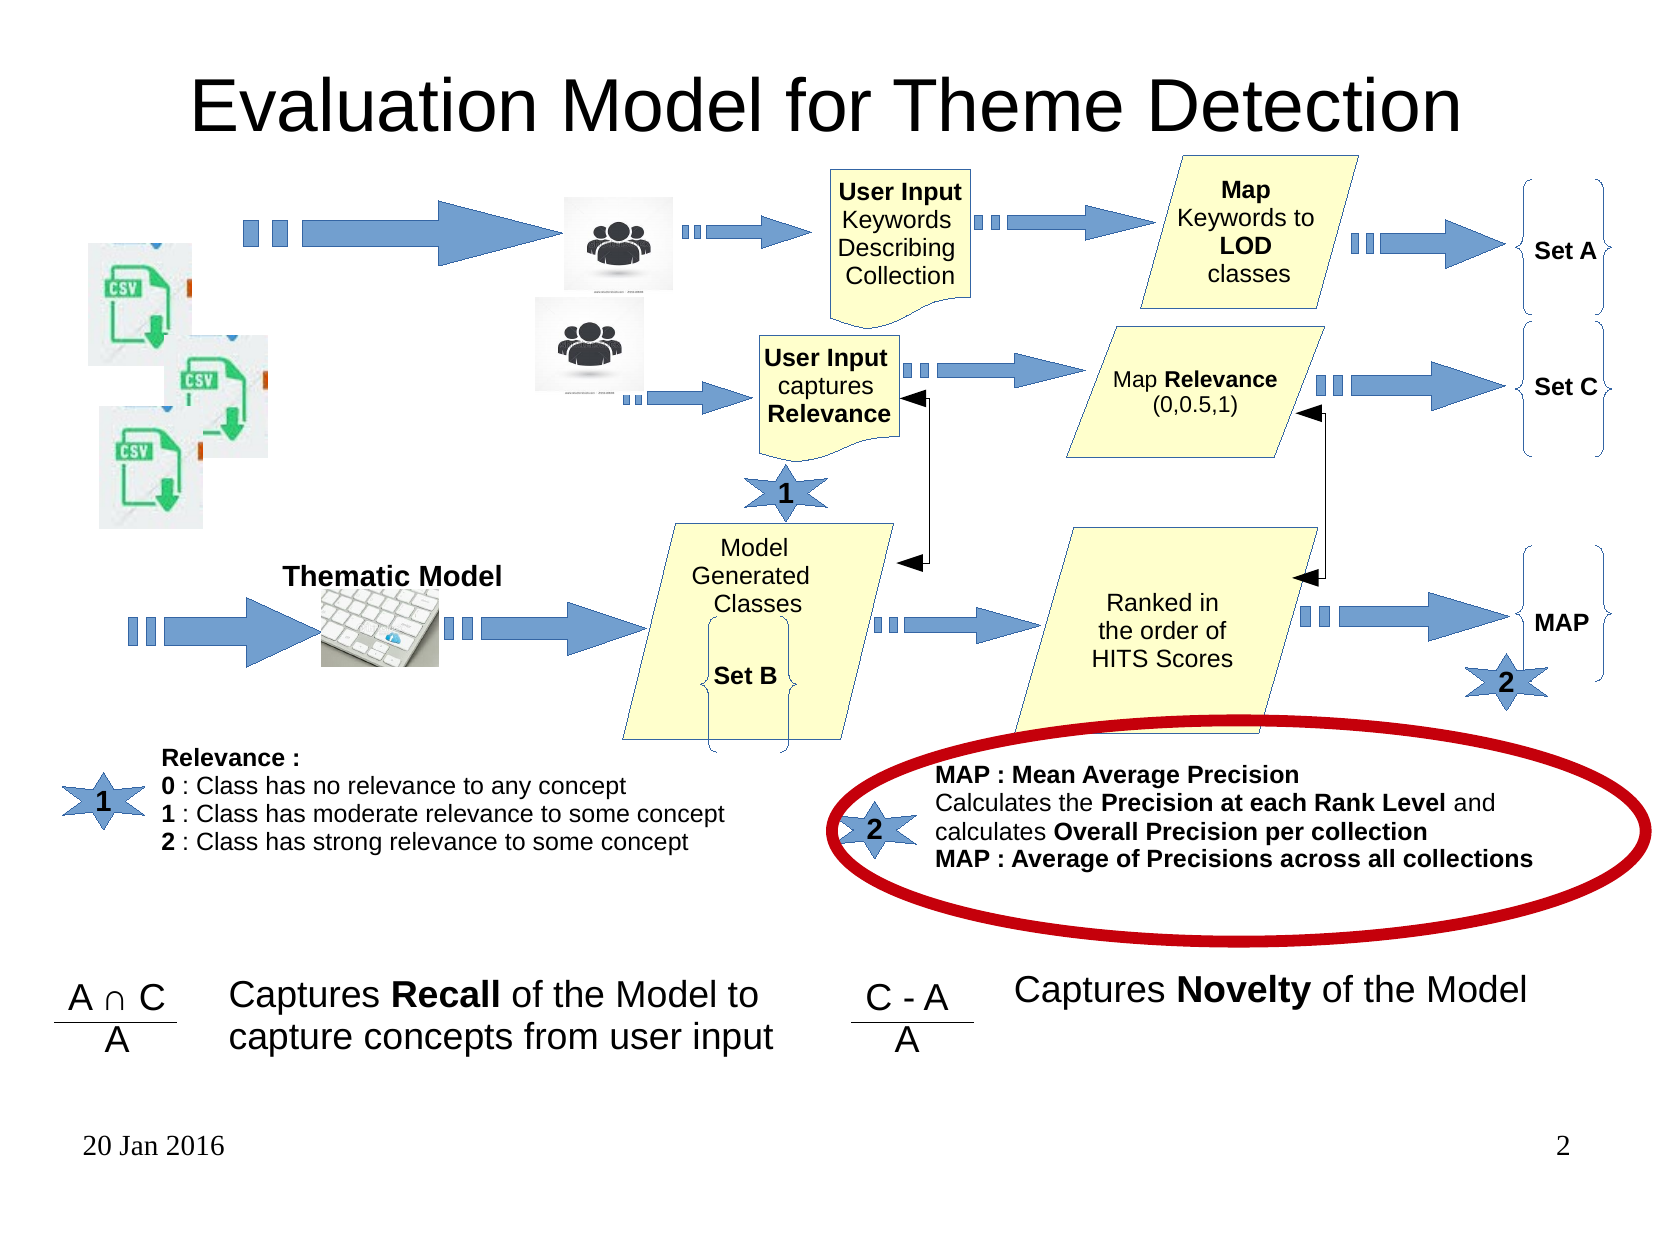

# Evaluation Model for Theme Detection
Map
Keywords to
LOD
classes
User Input
Keywords
Describing
Collection
Set A
Map Relevance
(0,0.5,1)
User Input
captures
Relevance
Set C
1
Model
Generated
Classes
Ranked in
the order of
HITS Scores
Thematic Model
MAP
2
Set B
Relevance :
0 : Class has no relevance to any concept
1 : Class has moderate relevance to some concept
2 : Class has strong relevance to some concept
MAP : Mean Average Precision
Calculates the Precision at each Rank Level and calculates Overall Precision per collection
MAP : Average of Precisions across all collections
1
2
Captures Novelty of the Model
Captures Recall of the Model to
capture concepts from user input
A ∩ C
A
C - A
A
20 Jan 2016
2